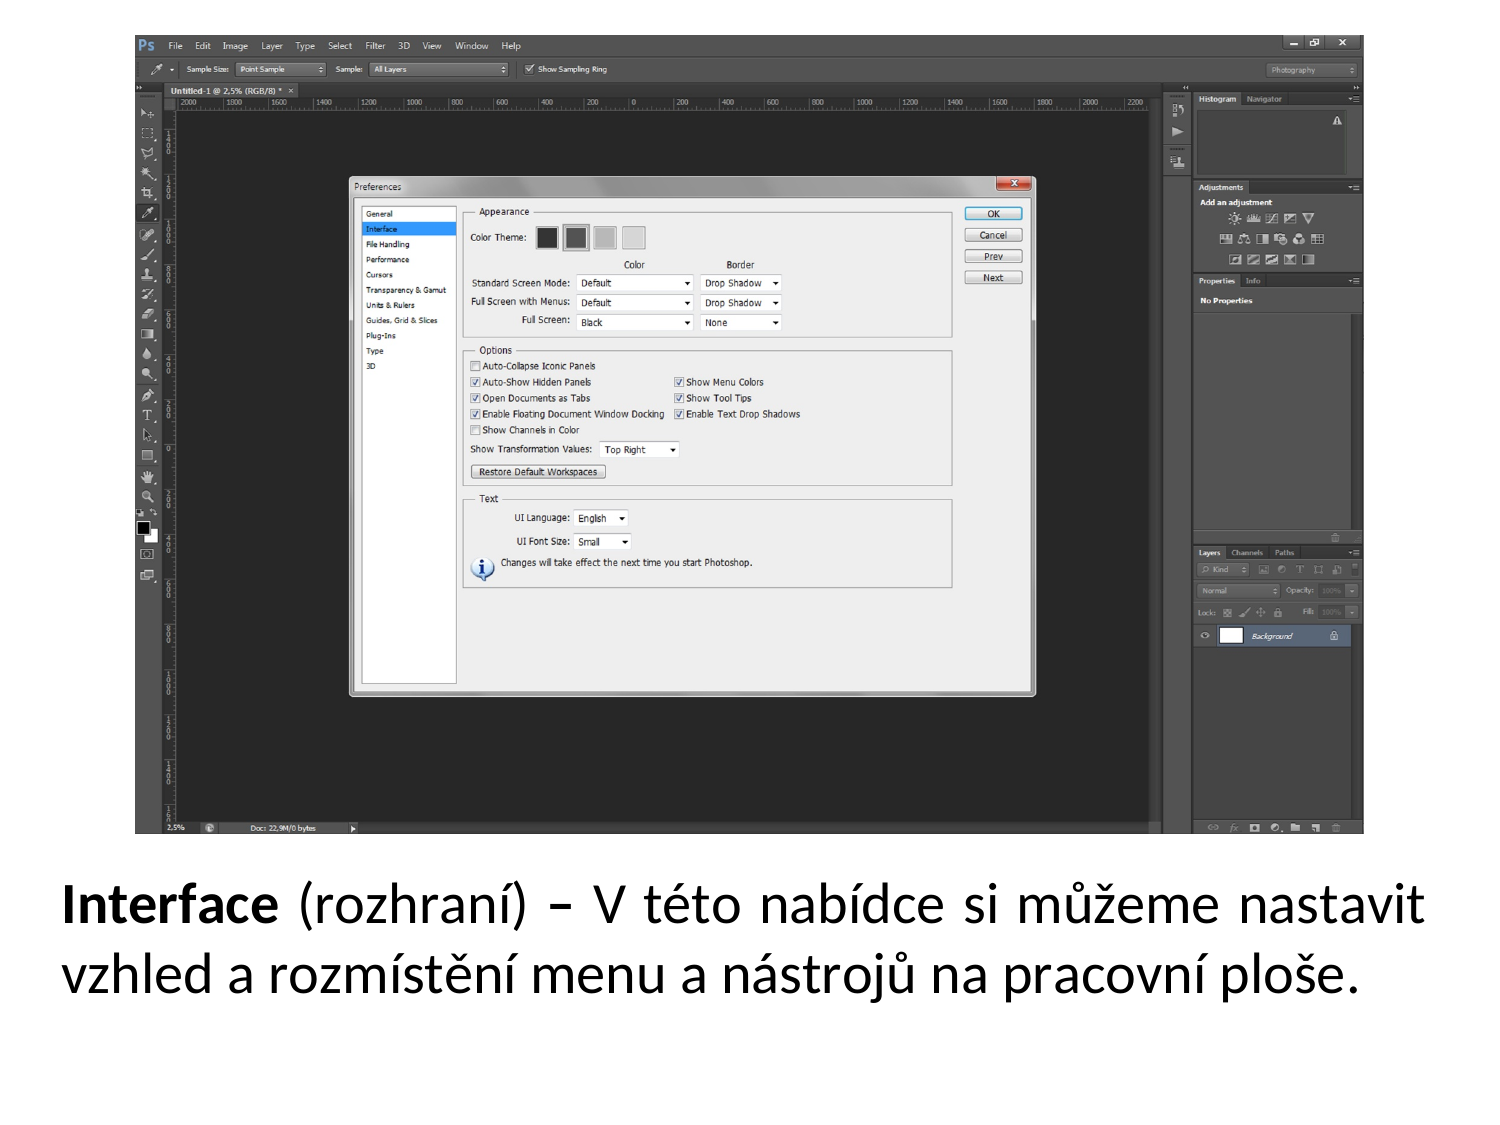

Interface (rozhraní) – V této nabídce si můžeme nastavit vzhled a rozmístění menu a nástrojů na pracovní ploše.